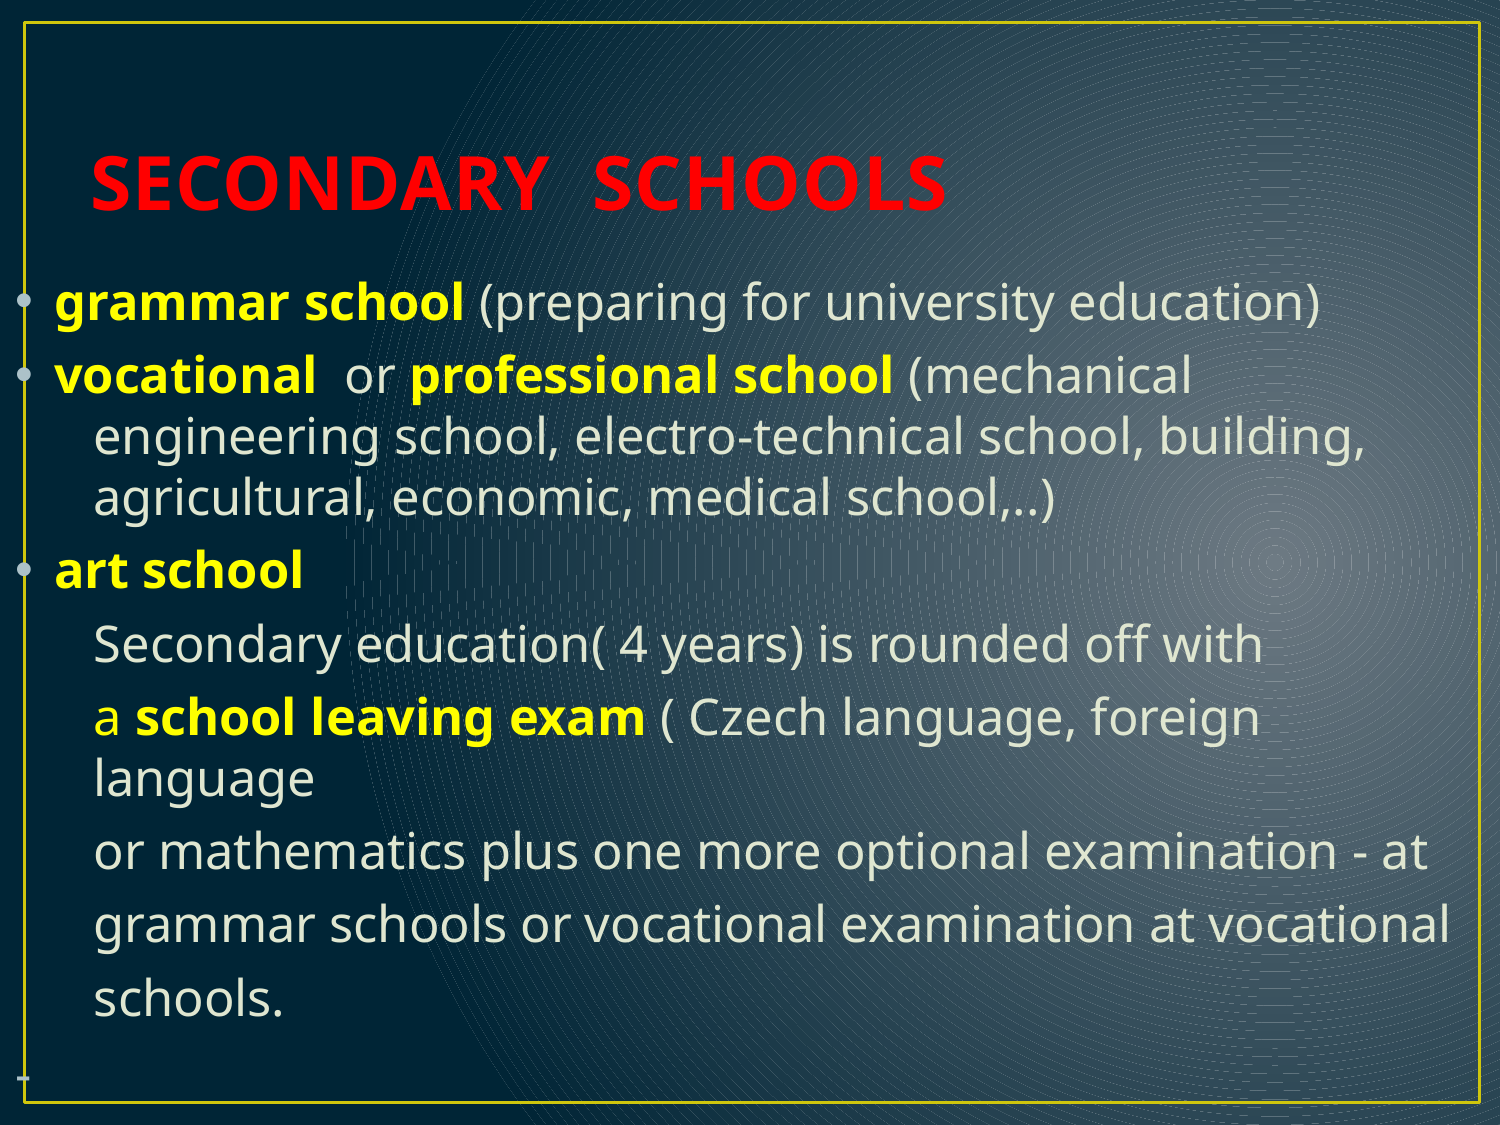

# SECONDARY SCHOOLS
grammar school (preparing for university education)
vocational or professional school (mechanical engineering school, electro-technical school, building, agricultural, economic, medical school,..)
art school
 Secondary education( 4 years) is rounded off with
 a school leaving exam ( Czech language, foreign language
 or mathematics plus one more optional examination - at
 grammar schools or vocational examination at vocational
 schools.